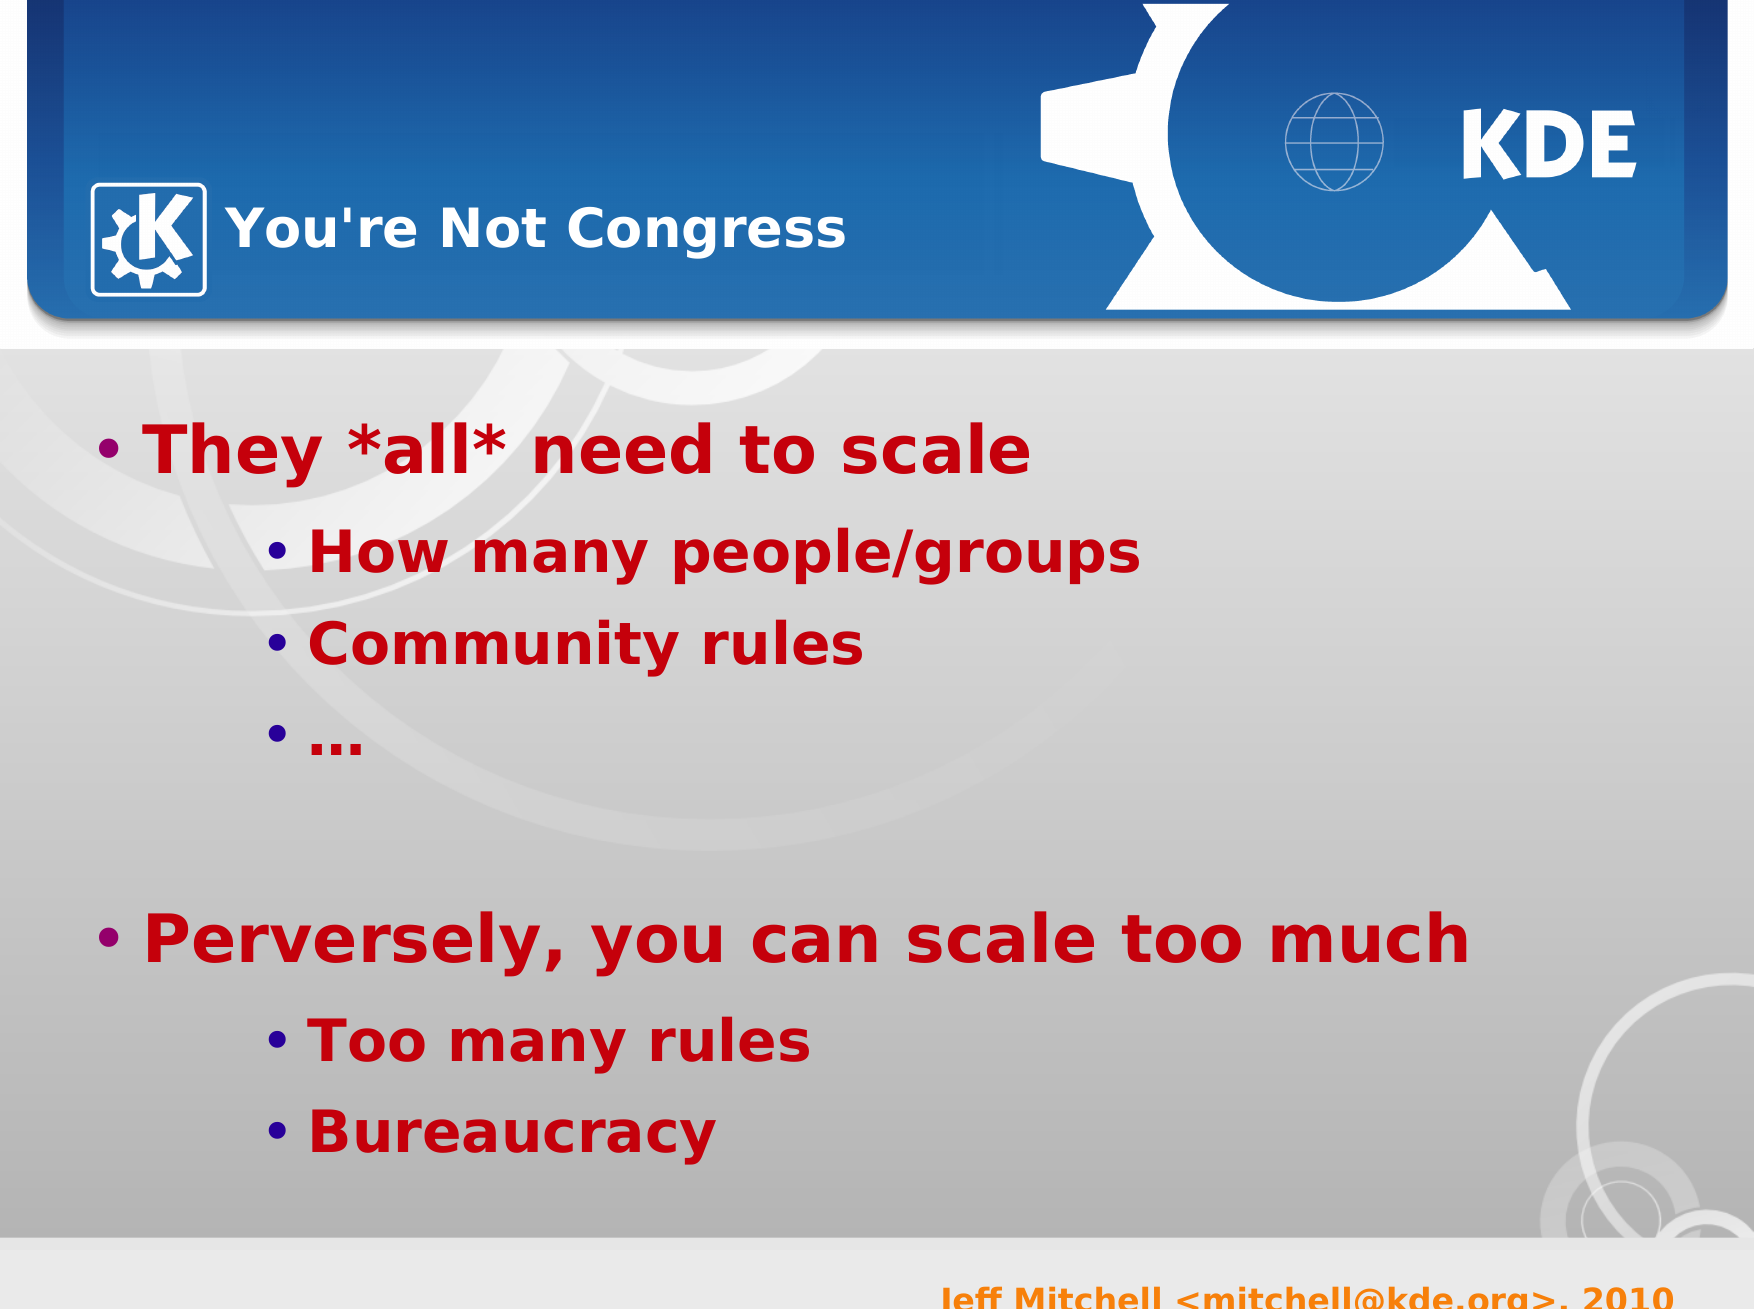

# You're Not Congress
They *all* need to scale
How many people/groups
Community rules
…
Perversely, you can scale too much
Too many rules
Bureaucracy